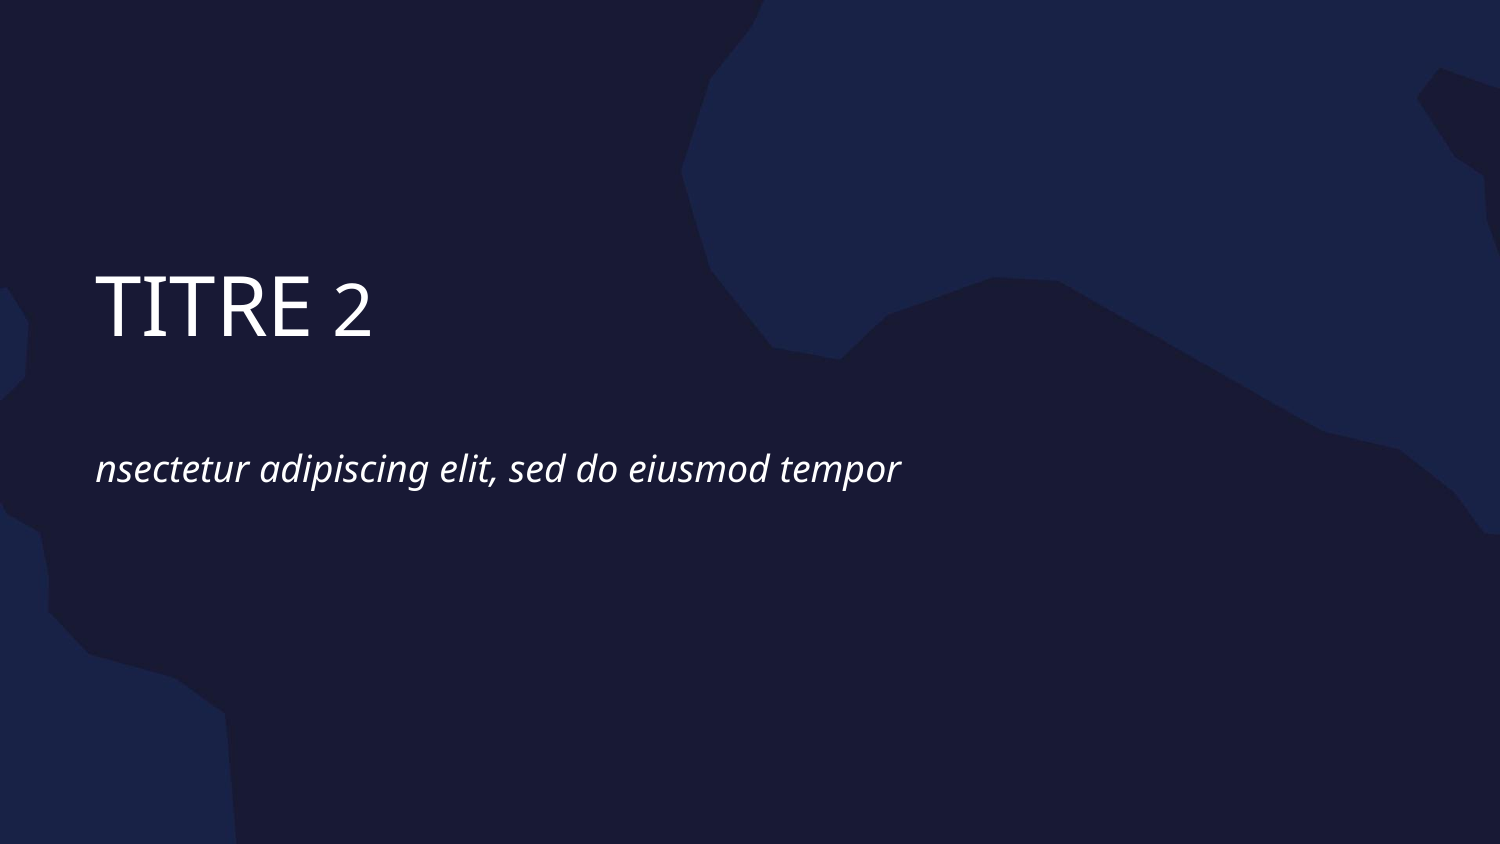

TITRE 2
nsectetur adipiscing elit, sed do eiusmod tempor